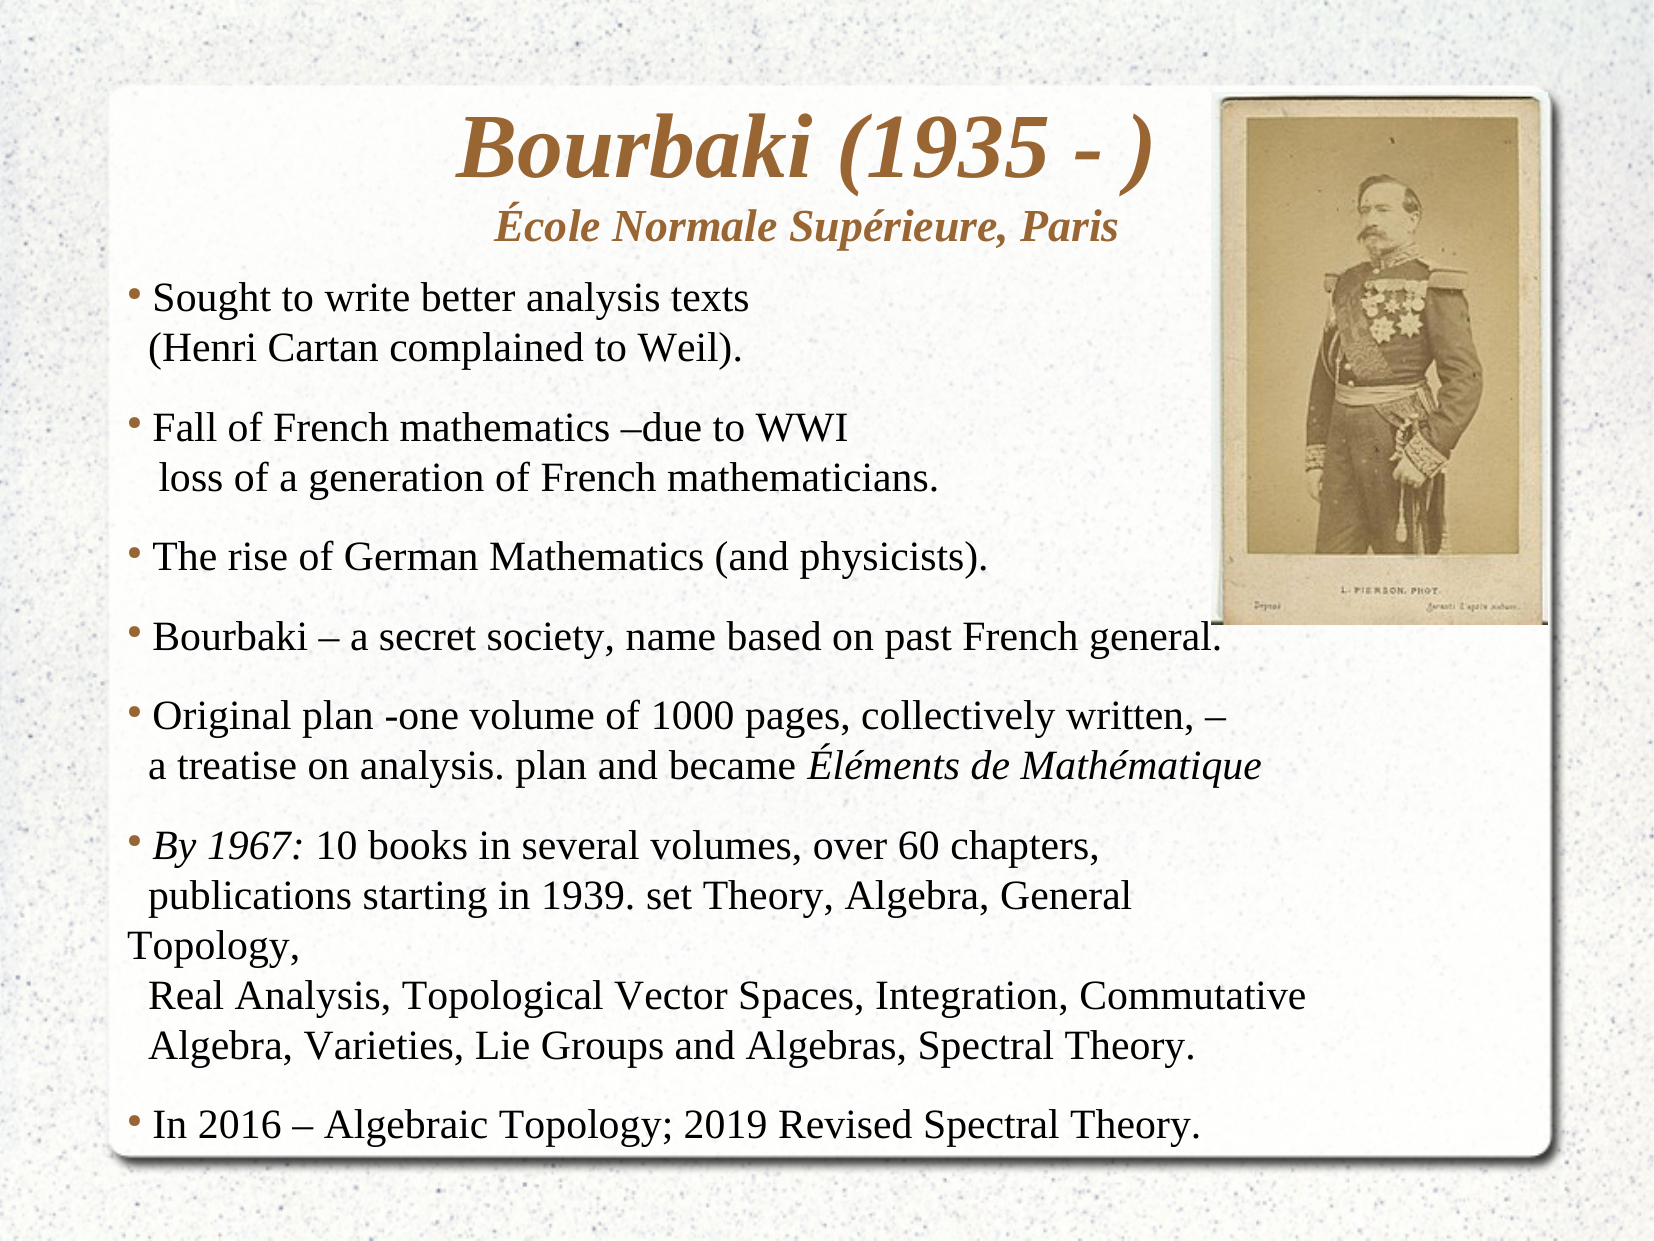

Bourbaki (1935 - )
École Normale Supérieure, Paris
 Sought to write better analysis texts
 (Henri Cartan complained to Weil).
 Fall of French mathematics –due to WWI
 loss of a generation of French mathematicians.
 The rise of German Mathematics (and physicists).
 Bourbaki – a secret society, name based on past French general.
 Original plan -one volume of 1000 pages, collectively written, –
 a treatise on analysis. plan and became Éléments de Mathématique
 By 1967: 10 books in several volumes, over 60 chapters,
 publications starting in 1939. set Theory, Algebra, General Topology,
 Real Analysis, Topological Vector Spaces, Integration, Commutative
 Algebra, Varieties, Lie Groups and Algebras, Spectral Theory.
 In 2016 – Algebraic Topology; 2019 Revised Spectral Theory.